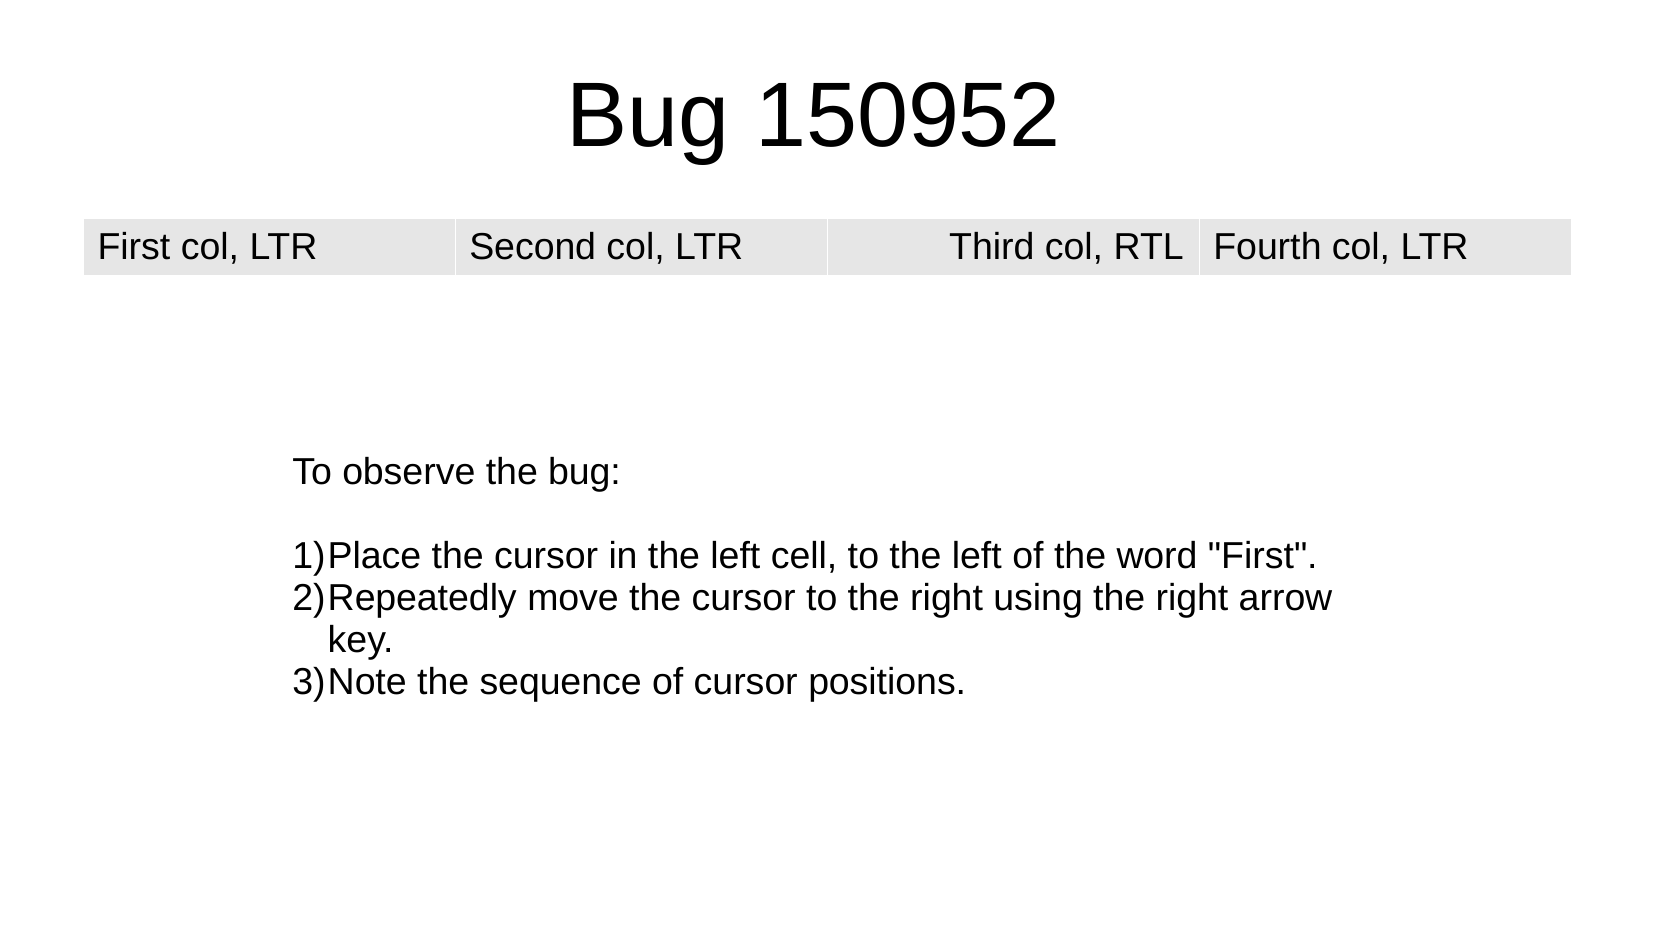

# Bug 150952
| First col, LTR | Second col, LTR | Third col, RTL | Fourth col, LTR |
| --- | --- | --- | --- |
To observe the bug:
Place the cursor in the left cell, to the left of the word "First".
Repeatedly move the cursor to the right using the right arrow key.
Note the sequence of cursor positions.